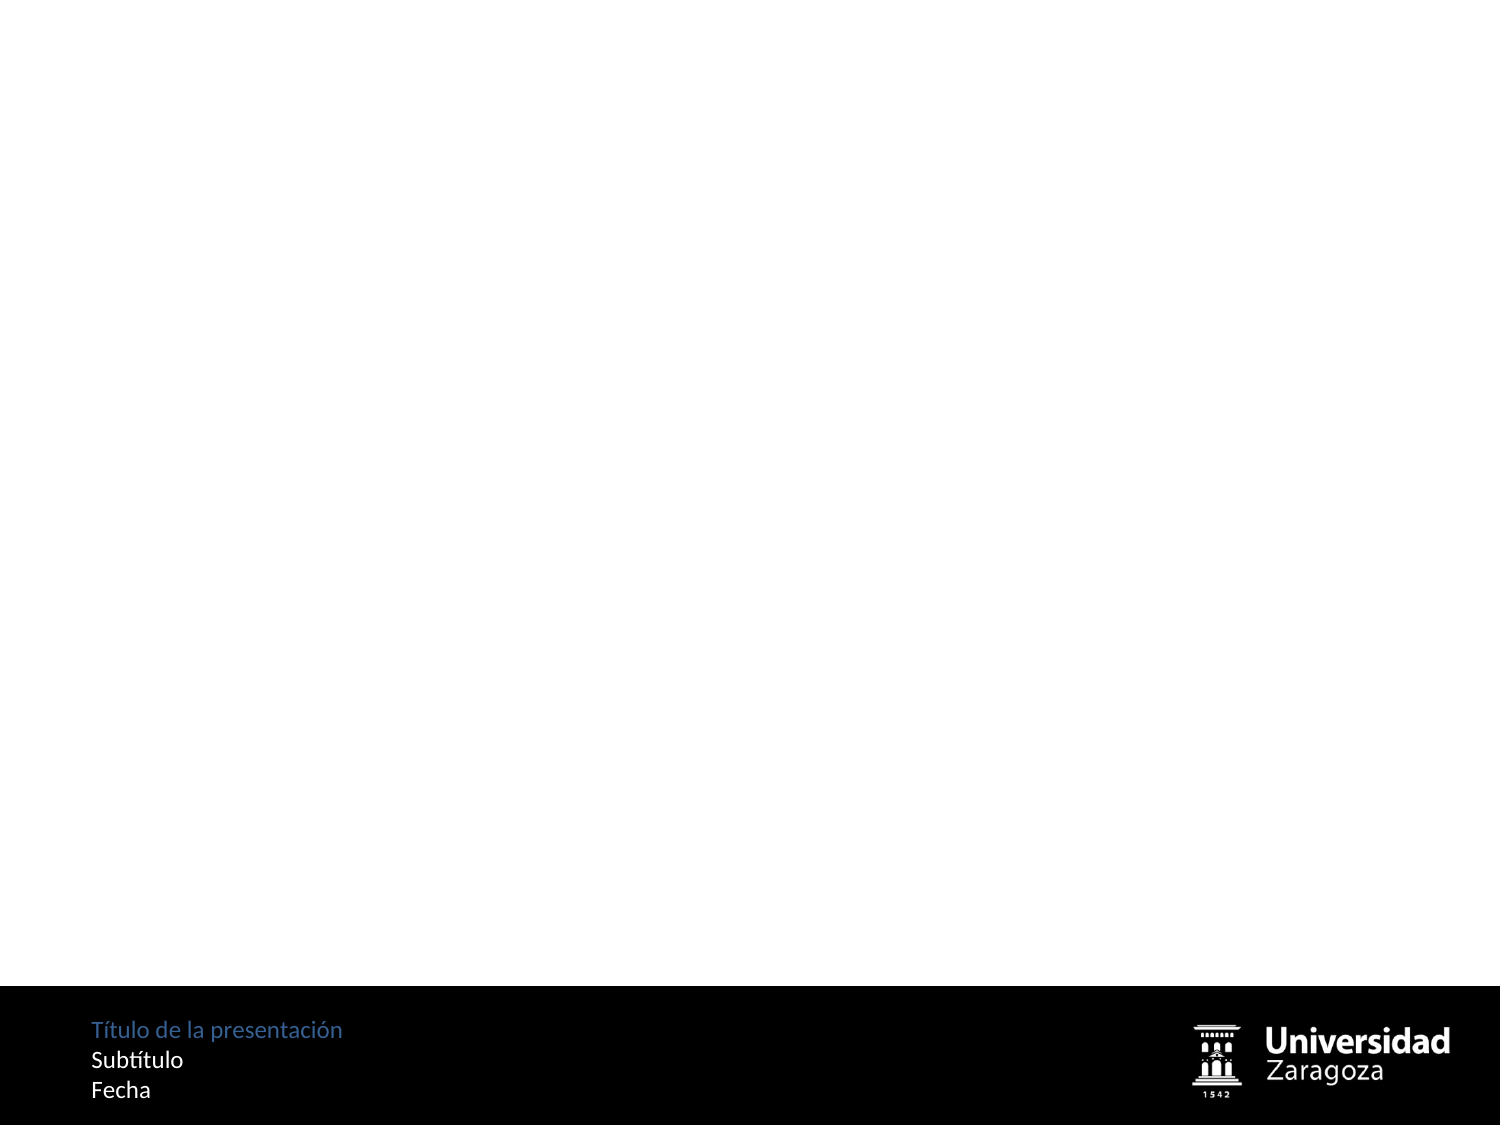

#
Título de la presentación
Subtítulo
Fecha